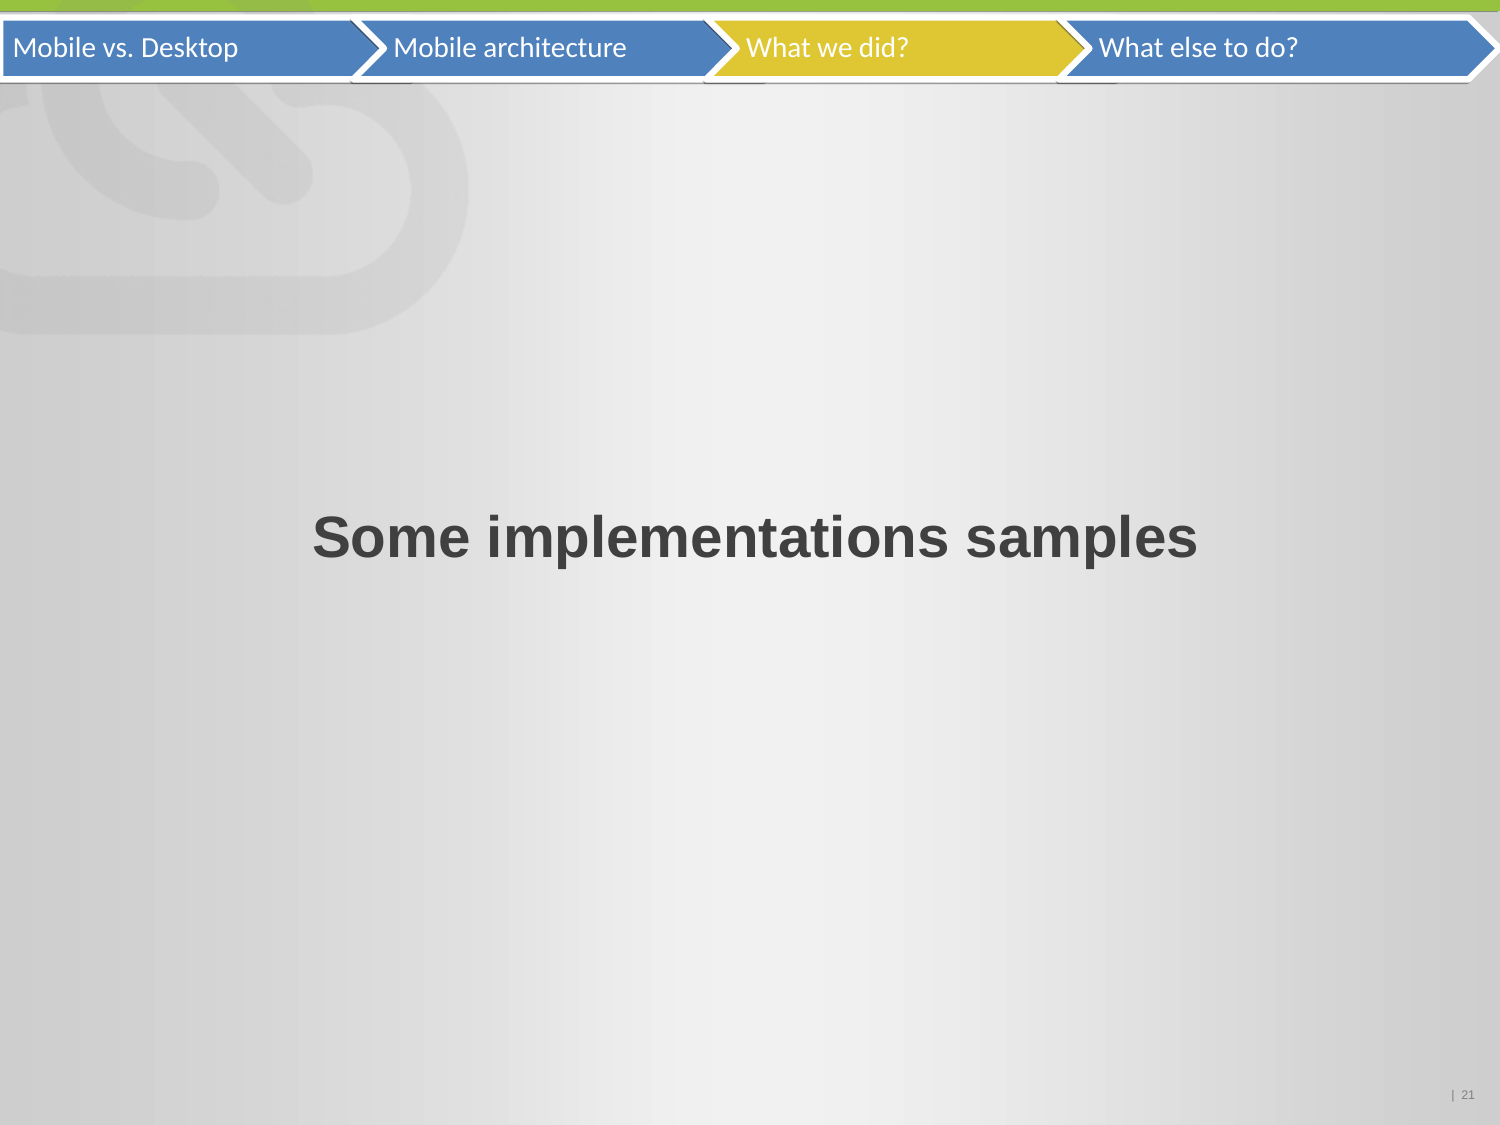

Mobile vs. Desktop
Mobile architecture
What we did?
What else to do?
# Some implementations samples